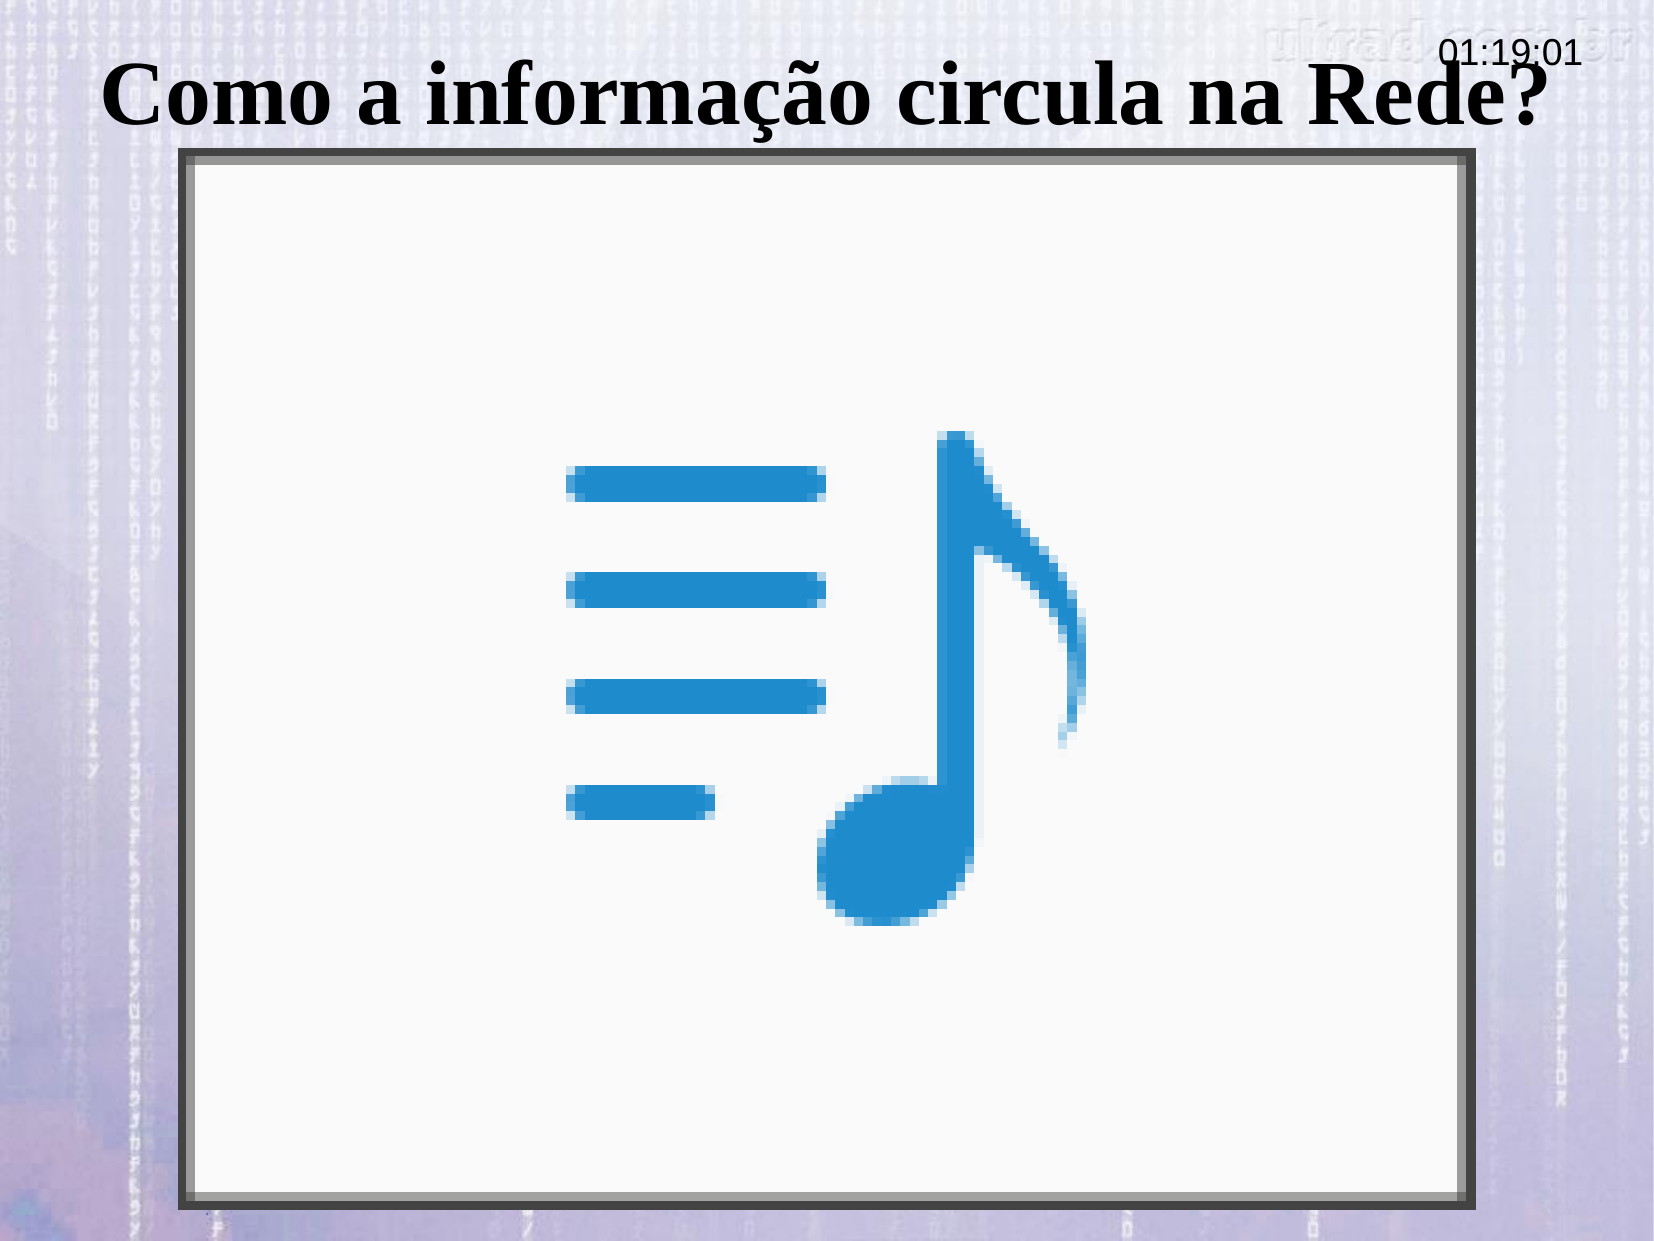

03:29:15
Como a informação circula na Rede?